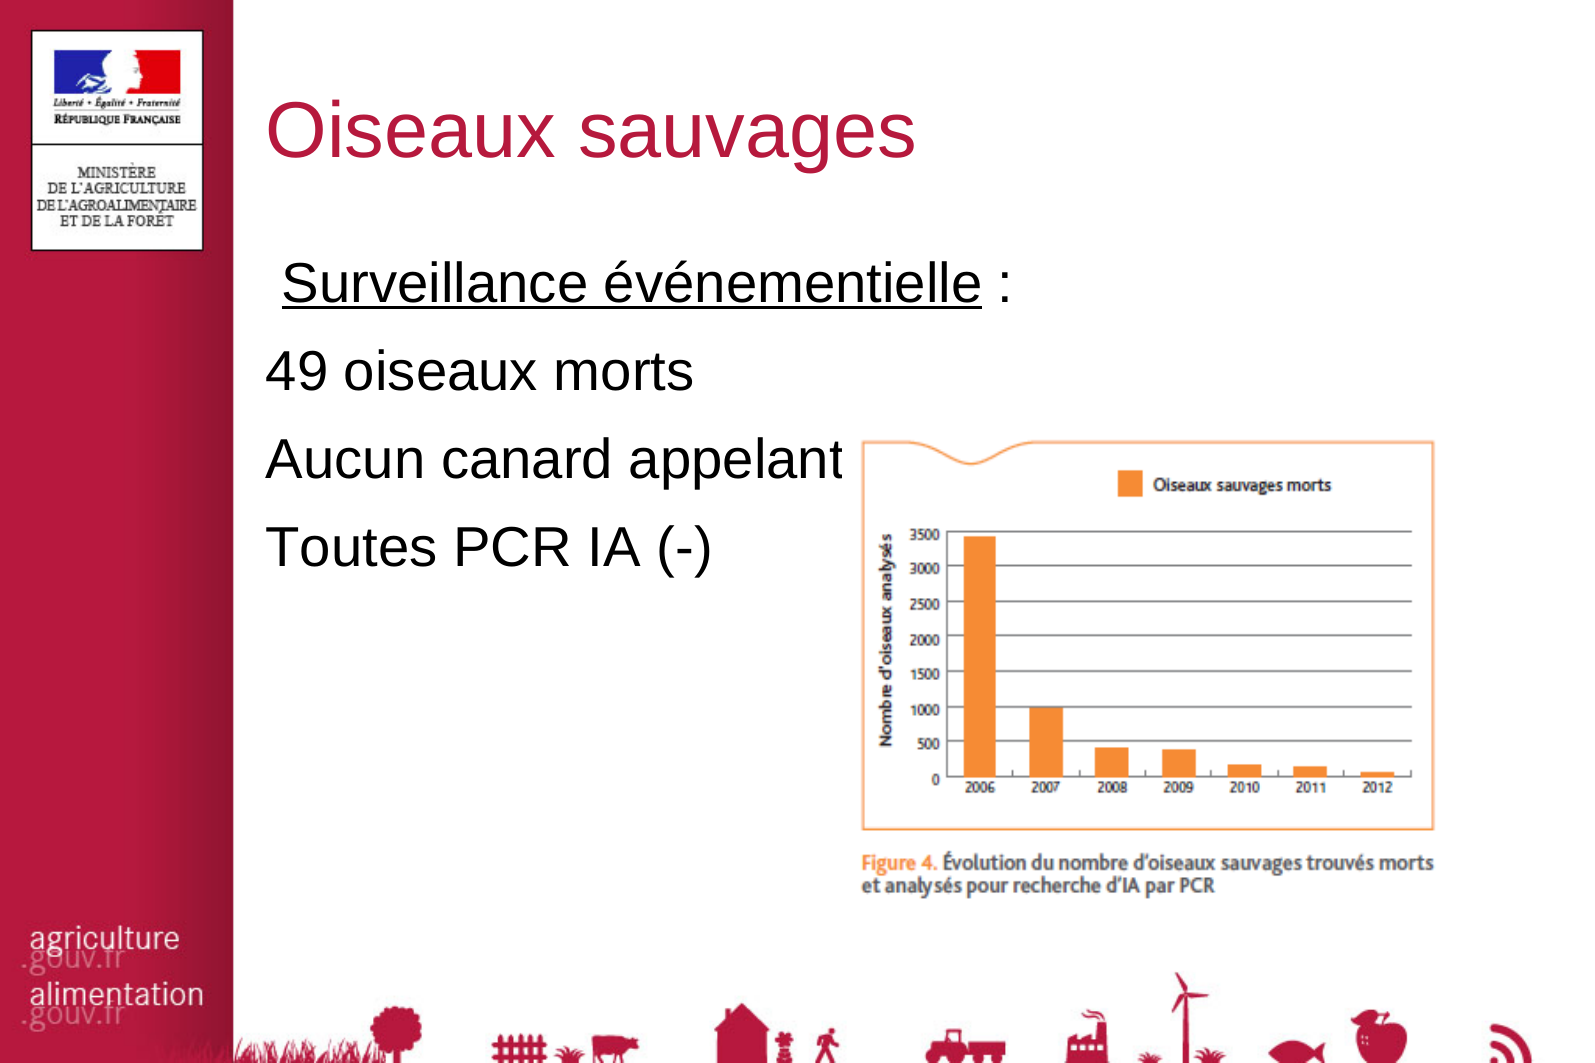

# Oiseaux sauvages
 Surveillance événementielle :
49 oiseaux morts
Aucun canard appelant
Toutes PCR IA (-)